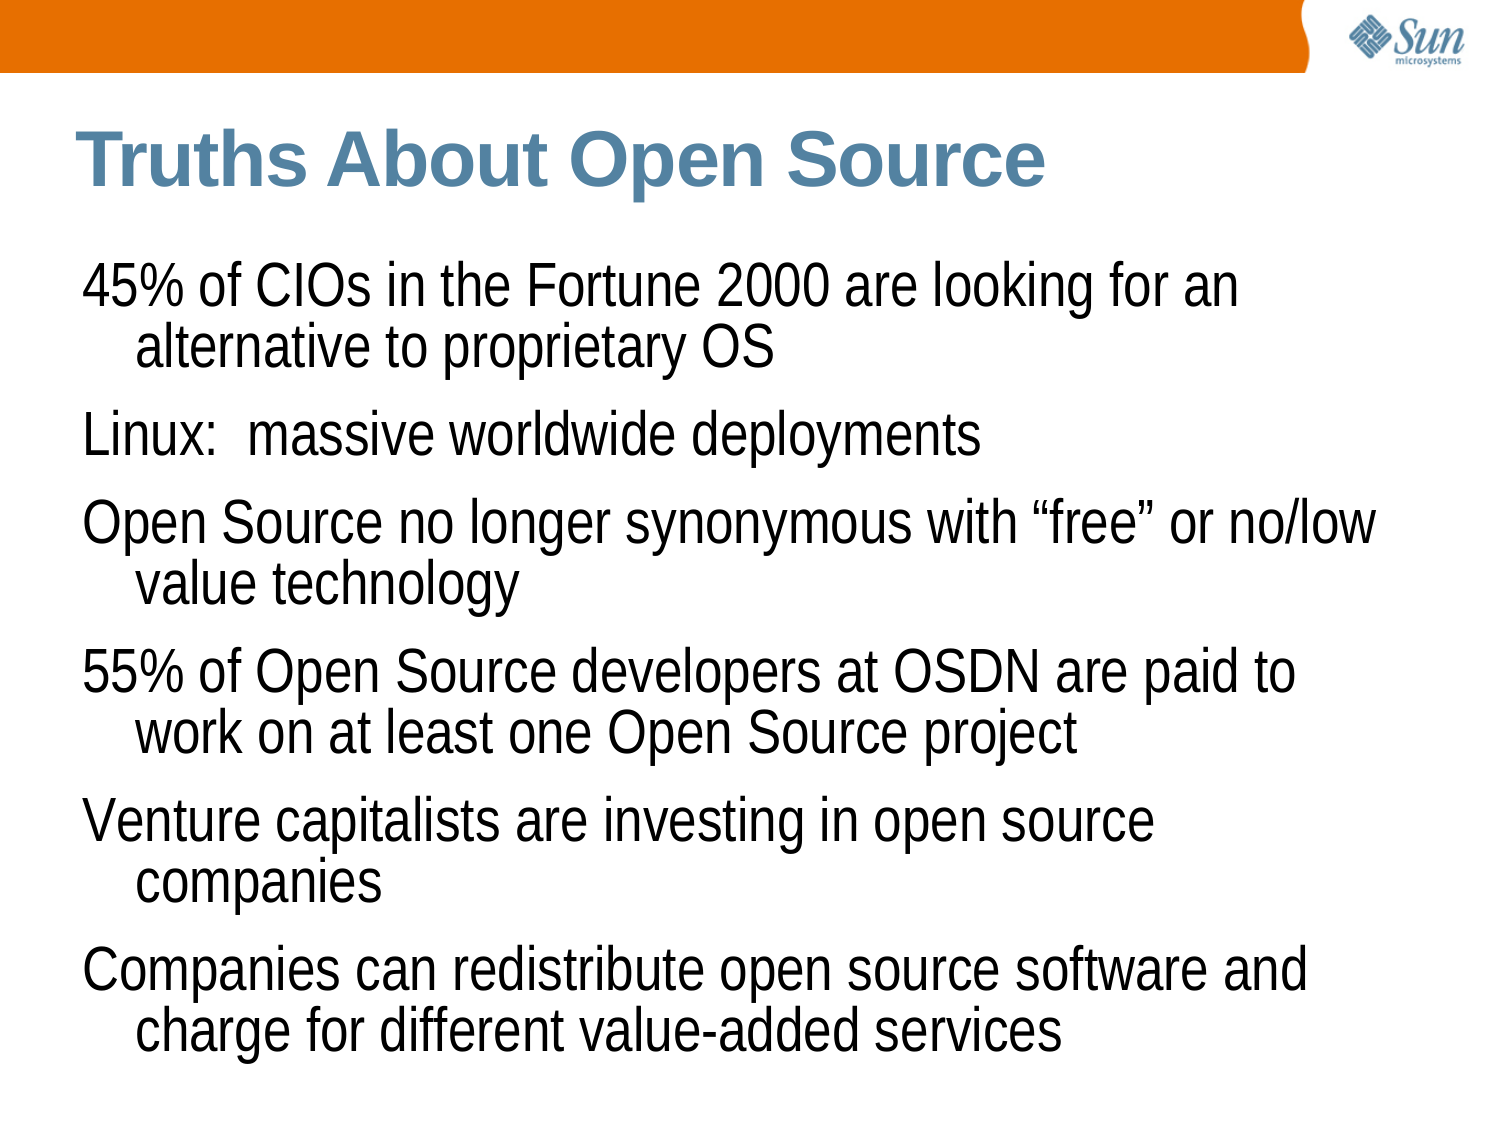

# Truths About Open Source
45% of CIOs in the Fortune 2000 are looking for an alternative to proprietary OS
Linux: massive worldwide deployments
Open Source no longer synonymous with “free” or no/low value technology
55% of Open Source developers at OSDN are paid to work on at least one Open Source project
Venture capitalists are investing in open source companies
Companies can redistribute open source software and charge for different value-added services